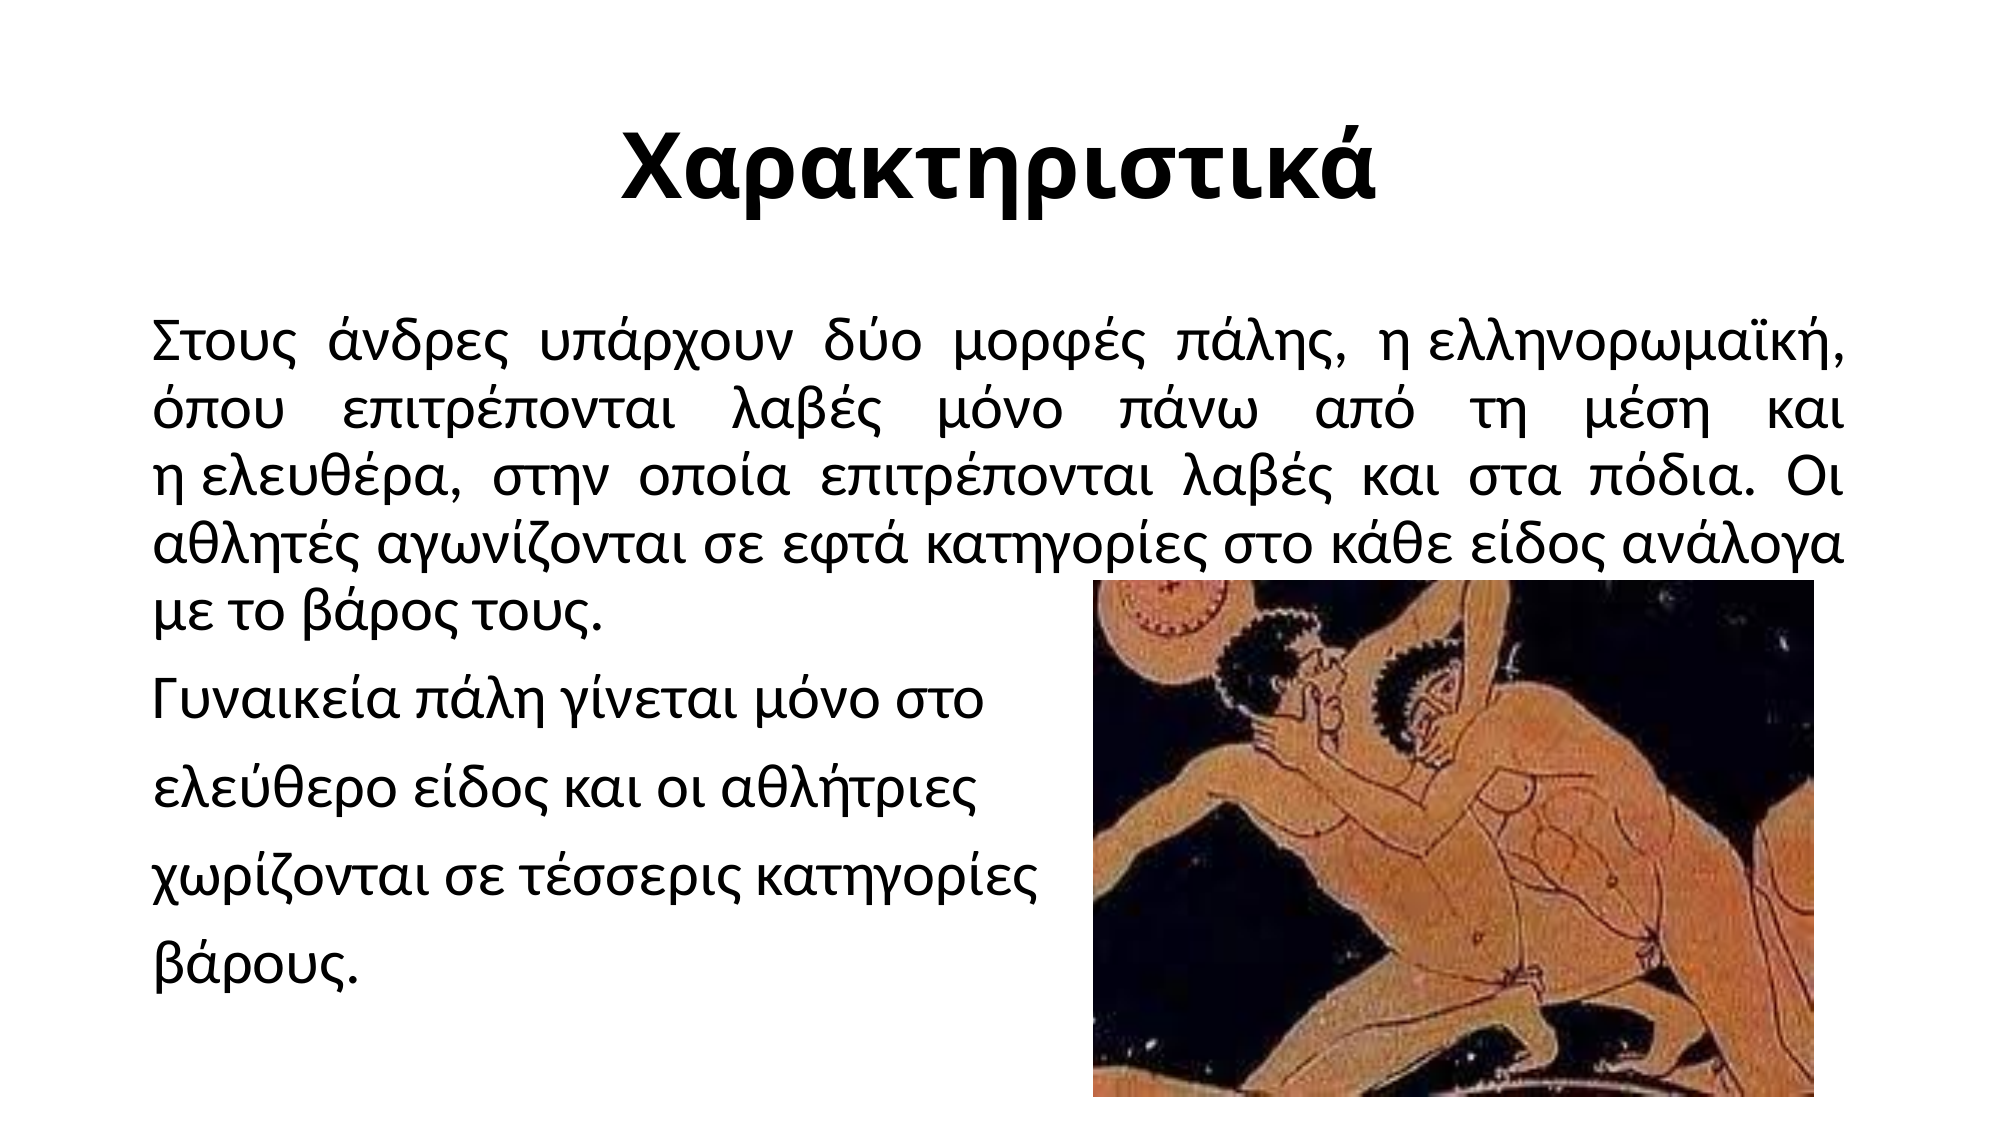

# Χαρακτηριστικά
Στους άνδρες υπάρχουν δύο μορφές πάλης, η ελληνορωμαϊκή, όπου επιτρέπονται λαβές μόνο πάνω από τη μέση και η ελευθέρα, στην οποία επιτρέπονται λαβές και στα πόδια. Οι αθλητές αγωνίζονται σε εφτά κατηγορίες στο κάθε είδος ανάλογα με το βάρος τους.
Γυναικεία πάλη γίνεται μόνο στο
ελεύθερο είδος και οι αθλήτριες
χωρίζονται σε τέσσερις κατηγορίες
βάρους.